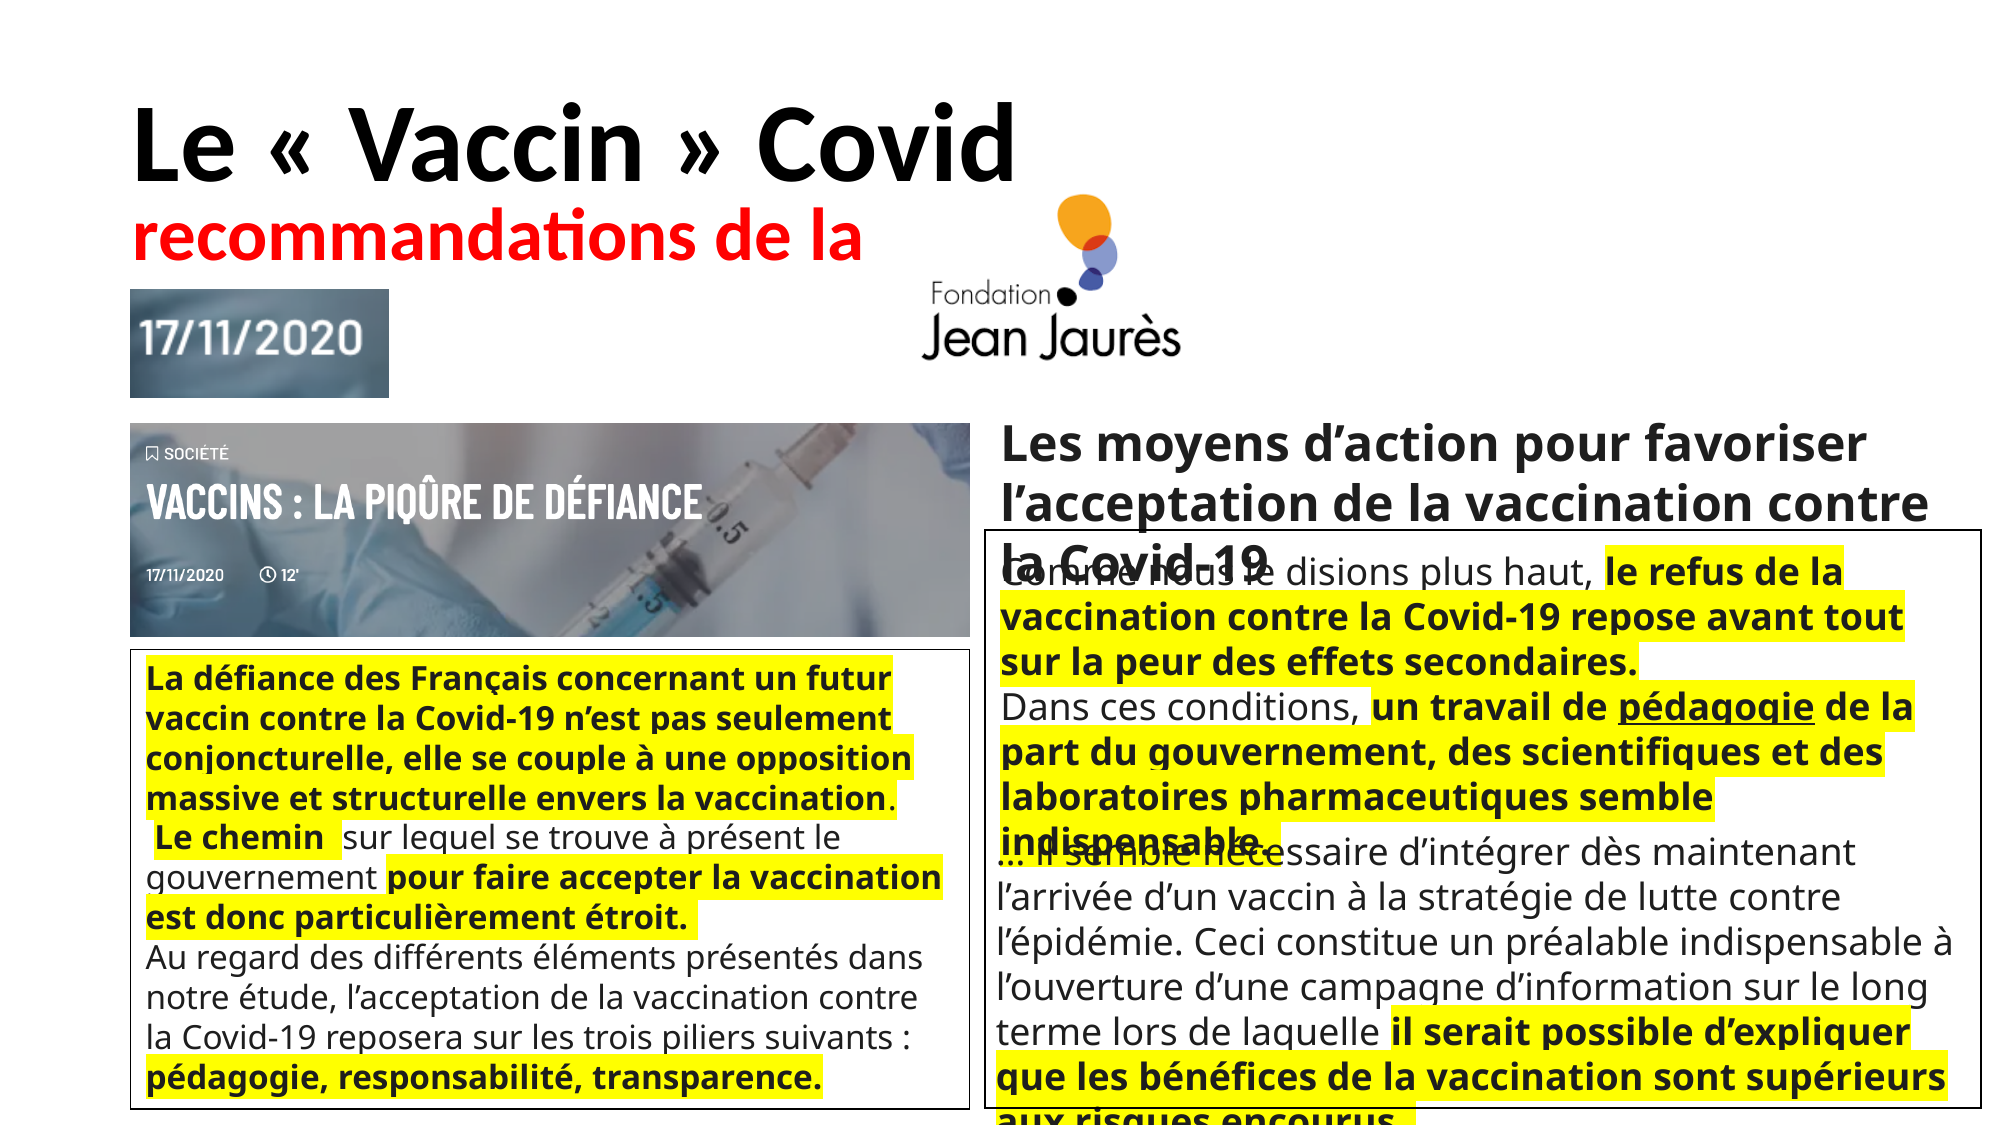

Le « Vaccin » Covid
recommandations de la
Les moyens d’action pour favoriser l’acceptation de la vaccination contre la Covid-19
Comme nous le disions plus haut, le refus de la vaccination contre la Covid-19 repose avant tout sur la peur des effets secondaires.
Dans ces conditions, un travail de pédagogie de la part du gouvernement, des scientifiques et des laboratoires pharmaceutiques semble indispensable.
La défiance des Français concernant un futur vaccin contre la Covid-19 n’est pas seulement conjoncturelle, elle se couple à une opposition massive et structurelle envers la vaccination.
 Le chemin sur lequel se trouve à présent le gouvernement pour faire accepter la vaccination est donc particulièrement étroit.
Au regard des différents éléments présentés dans notre étude, l’acceptation de la vaccination contre la Covid-19 reposera sur les trois piliers suivants : pédagogie, responsabilité, transparence.
… il semble nécessaire d’intégrer dès maintenant l’arrivée d’un vaccin à la stratégie de lutte contre l’épidémie. Ceci constitue un préalable indispensable à l’ouverture d’une campagne d’information sur le long terme lors de laquelle il serait possible d’expliquer que les bénéfices de la vaccination sont supérieurs aux risques encourus.